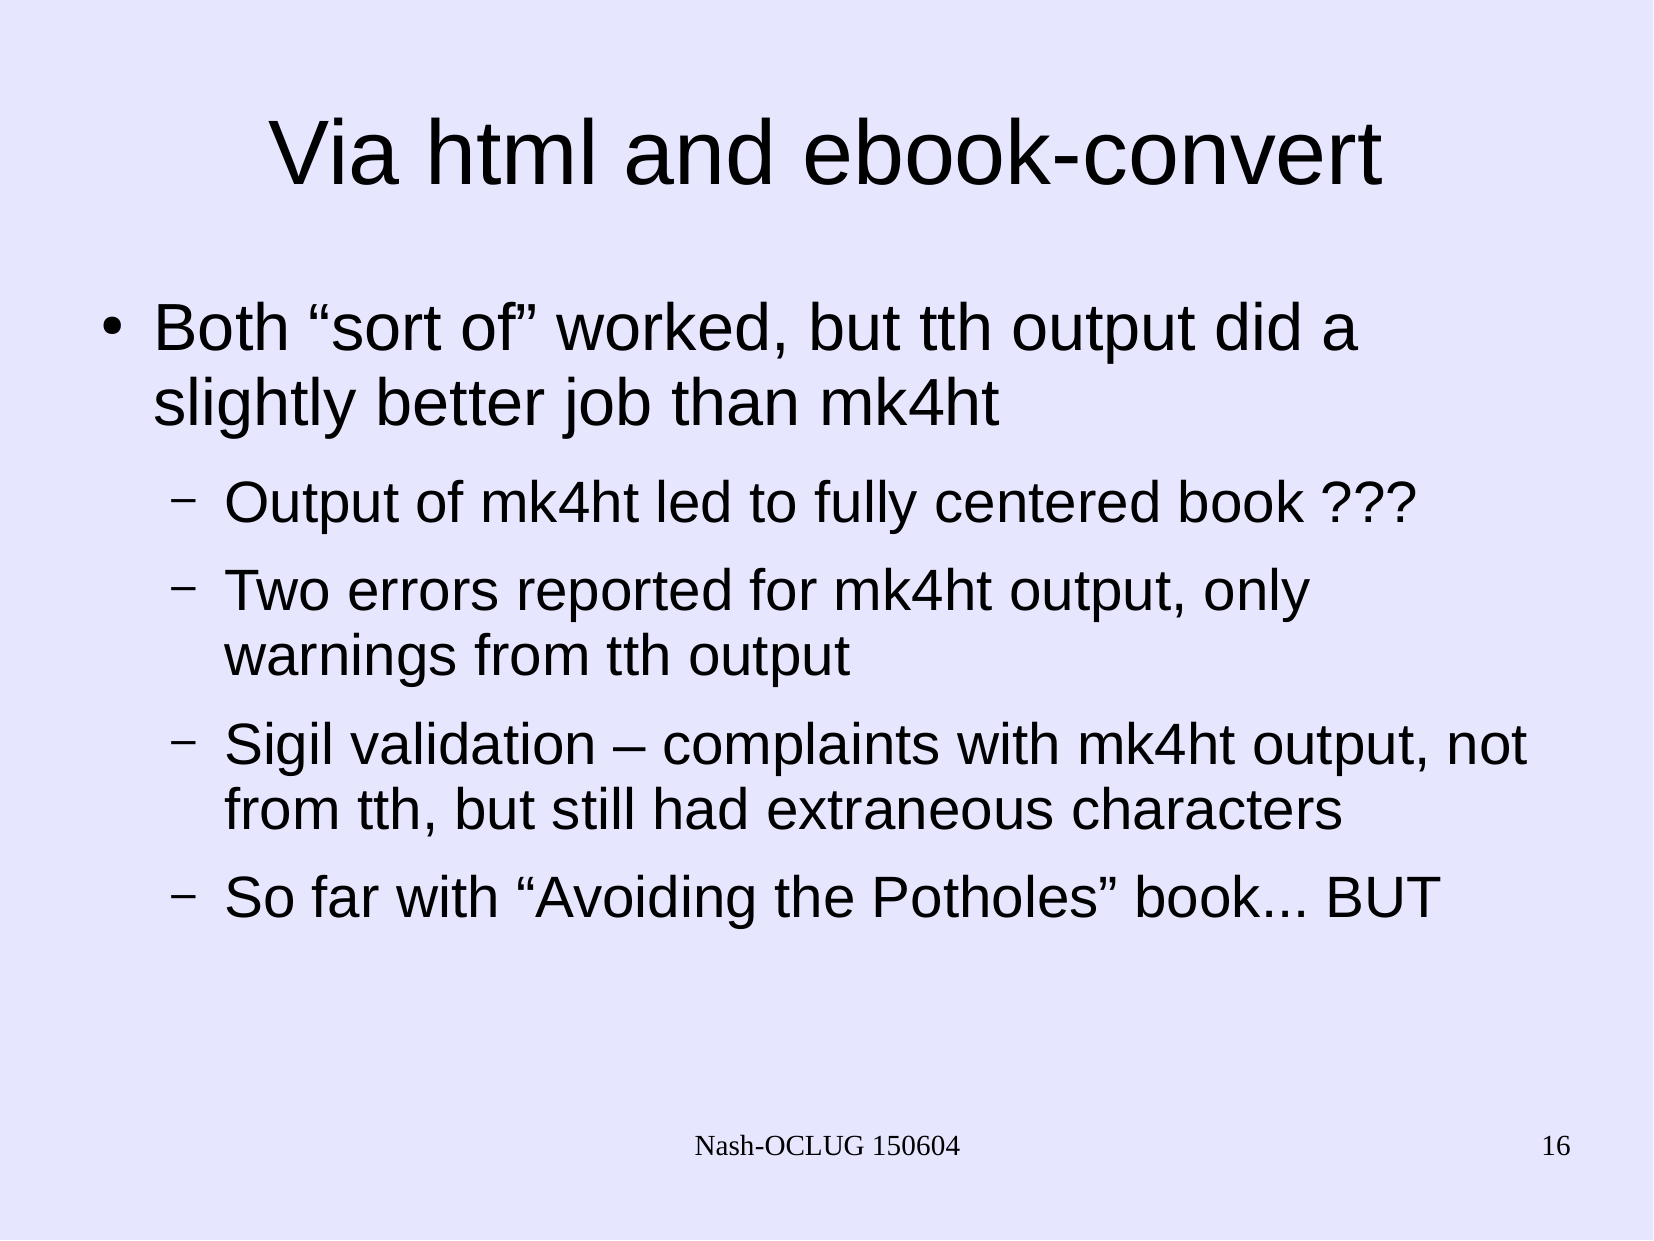

# Via html and ebook-convert
Both “sort of” worked, but tth output did a slightly better job than mk4ht
Output of mk4ht led to fully centered book ???
Two errors reported for mk4ht output, only warnings from tth output
Sigil validation – complaints with mk4ht output, not from tth, but still had extraneous characters
So far with “Avoiding the Potholes” book... BUT
16